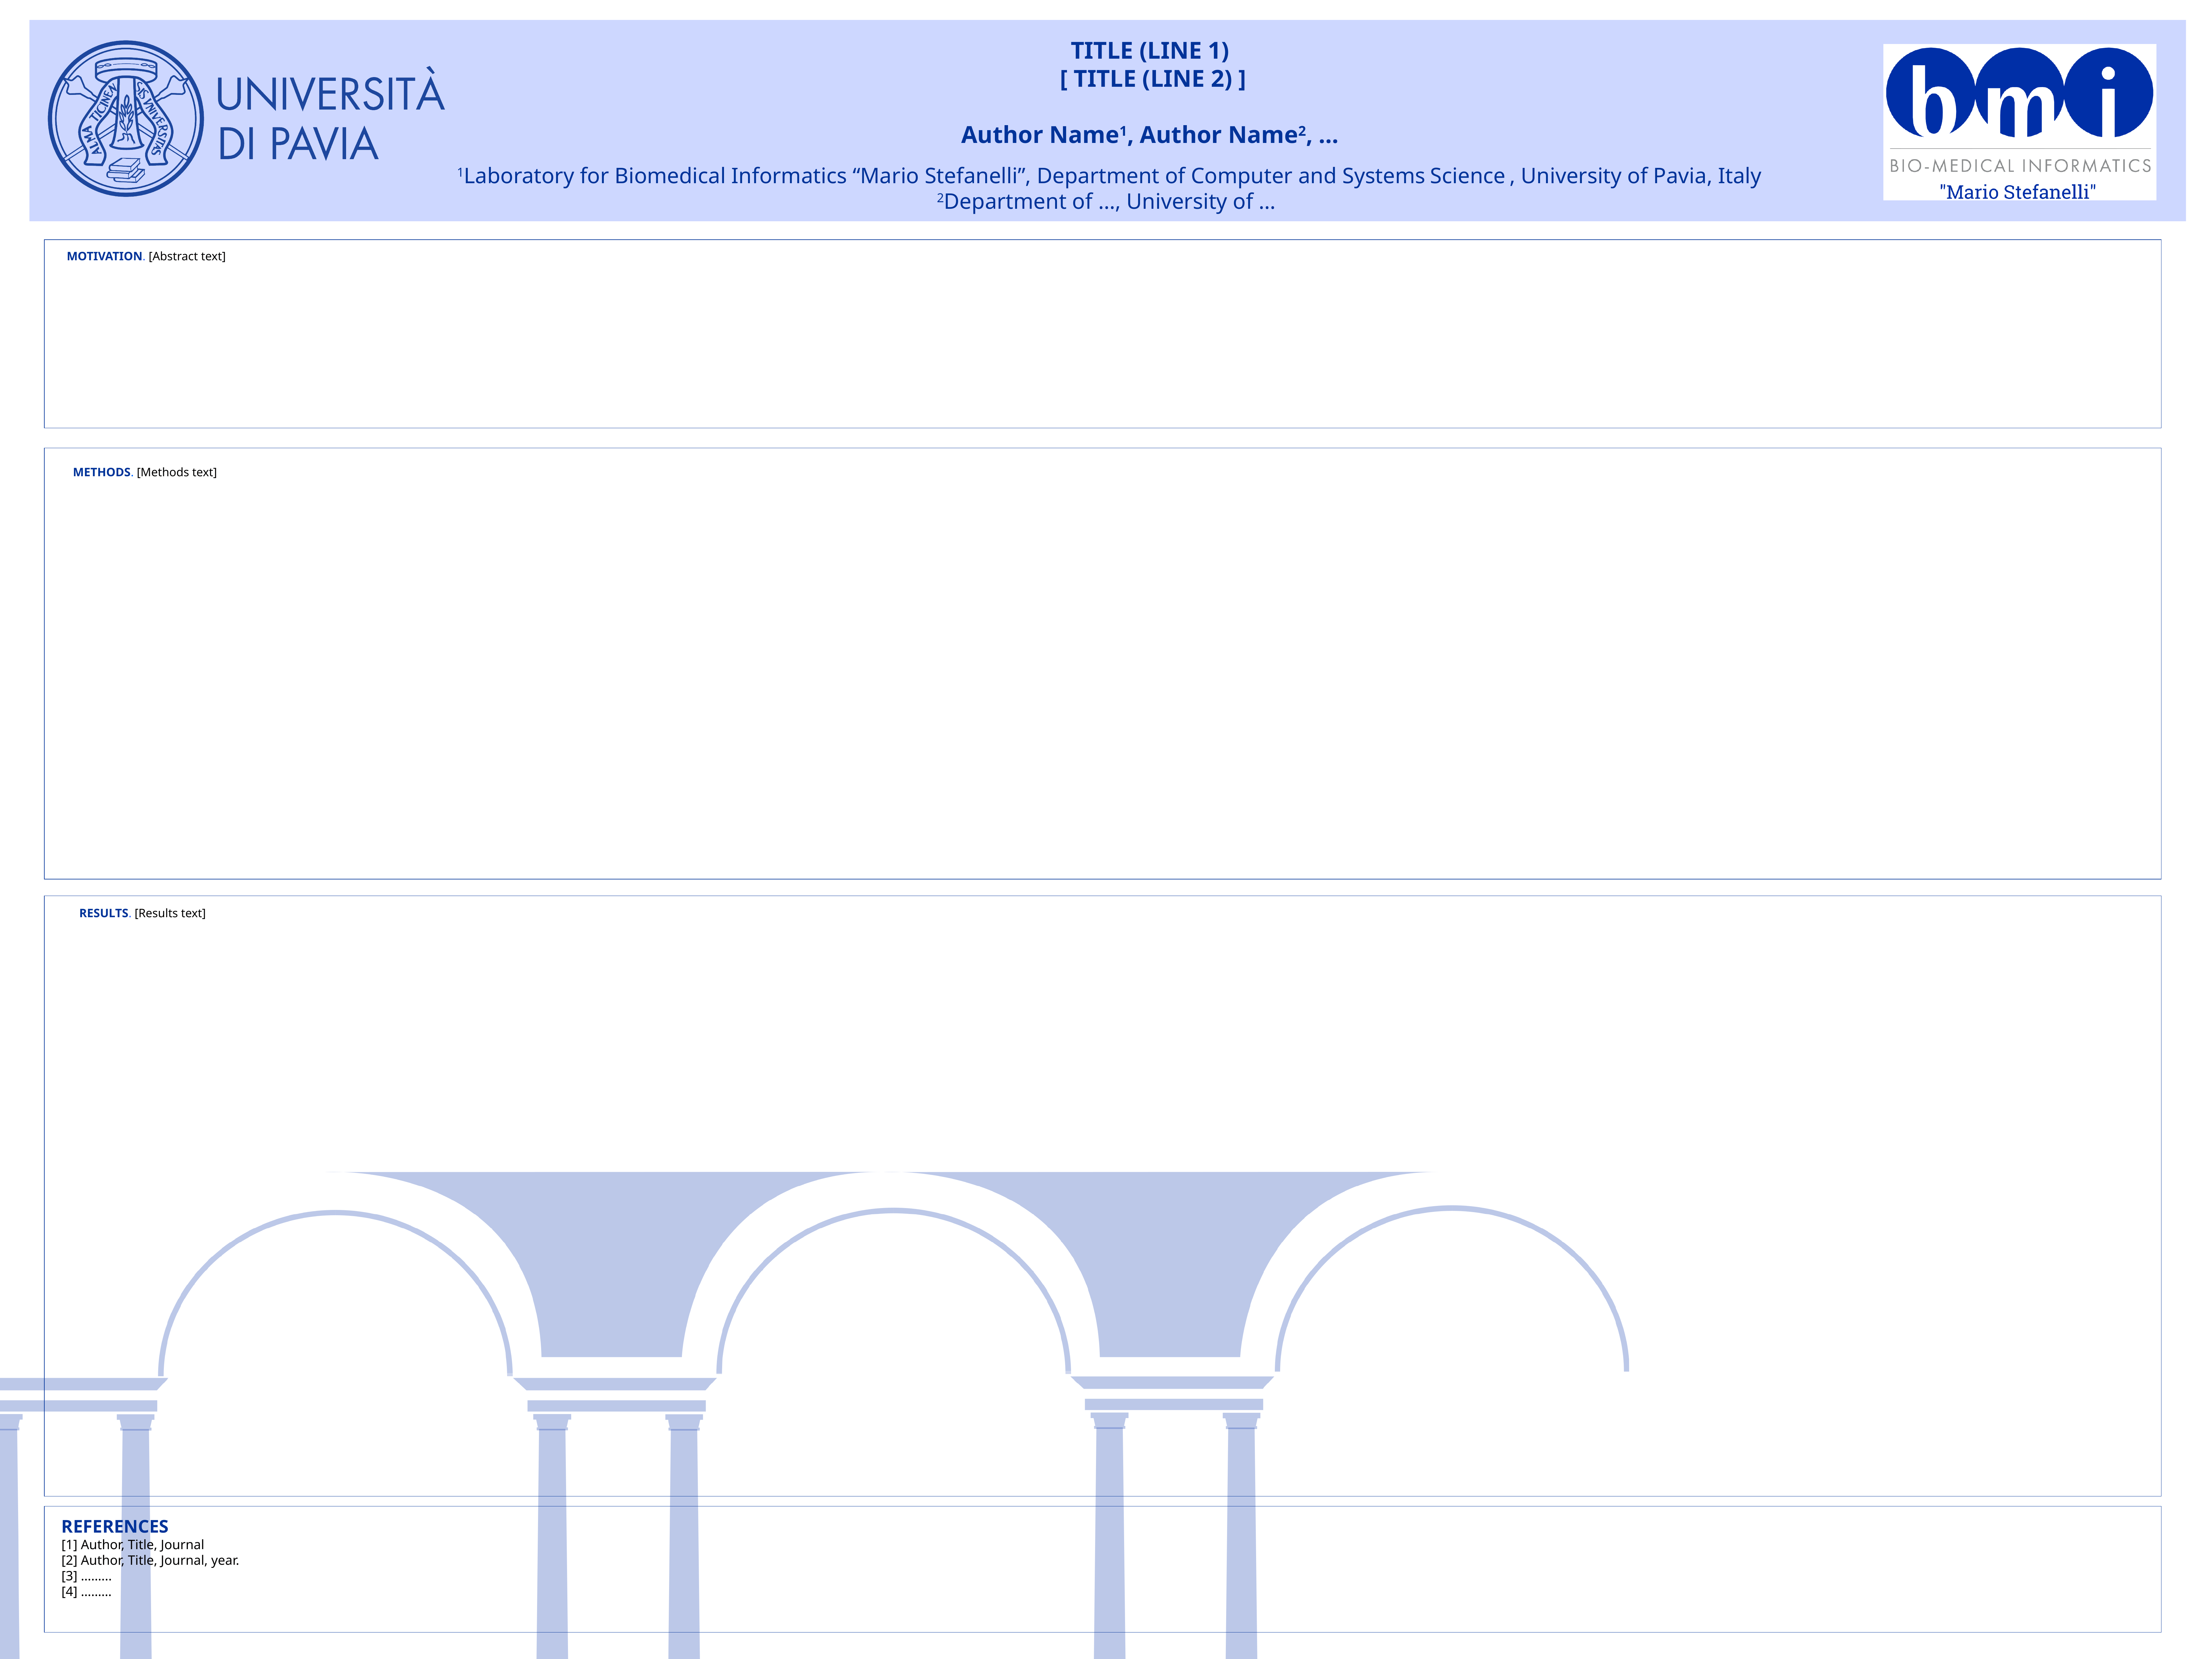

TITLE (LINE 1)
 [ TITLE (LINE 2) ]
Author Name1, Author Name2, …
 1Laboratory for Biomedical Informatics “Mario Stefanelli”, Department of Computer and Systems Science , University of Pavia, Italy
2Department of …, University of …
MOTIVATION. [Abstract text]
METHODS. [Methods text]
RESULTS. [Results text]
REFERENCES
[1] Author, Title, Journal
[2] Author, Title, Journal, year.
[3] ……...
[4] ………